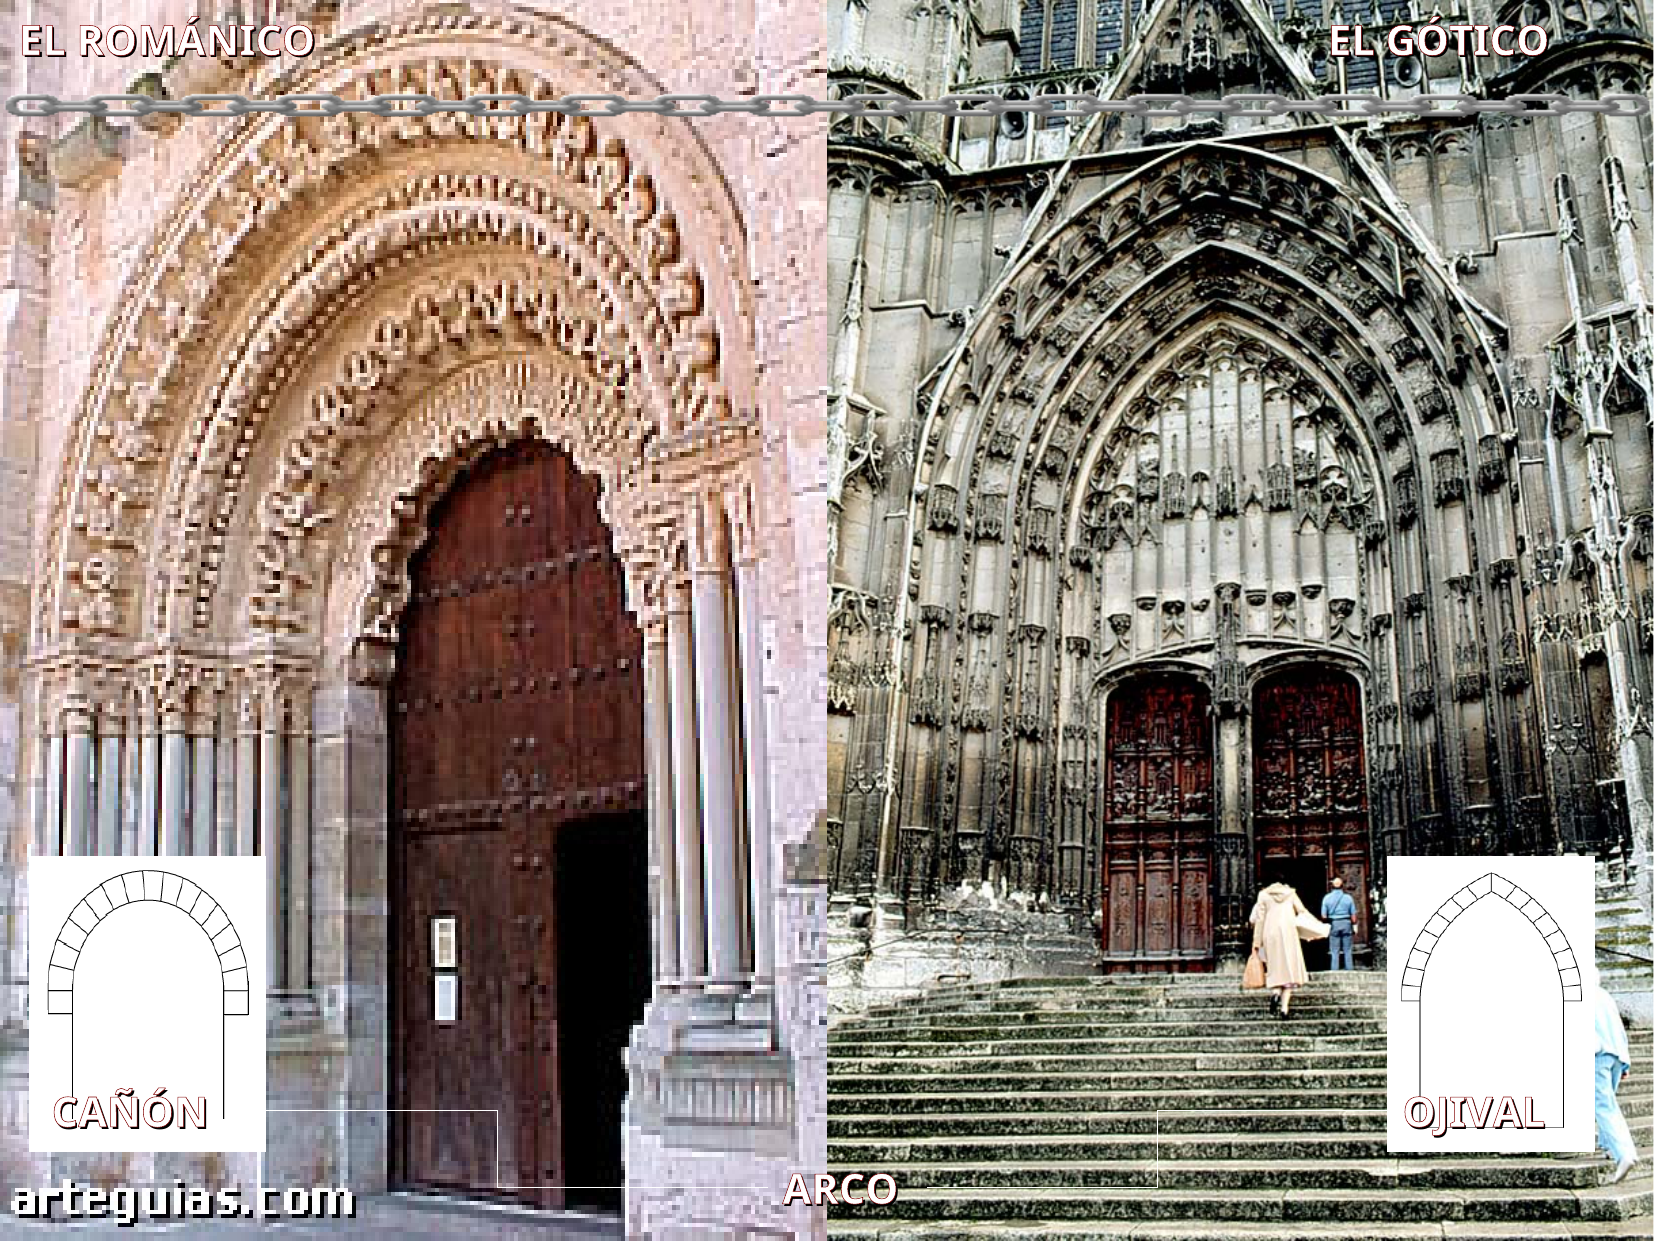

EL ROMÁNICO
EL GÓTICO
CAÑÓN
OJIVAL
ARCO